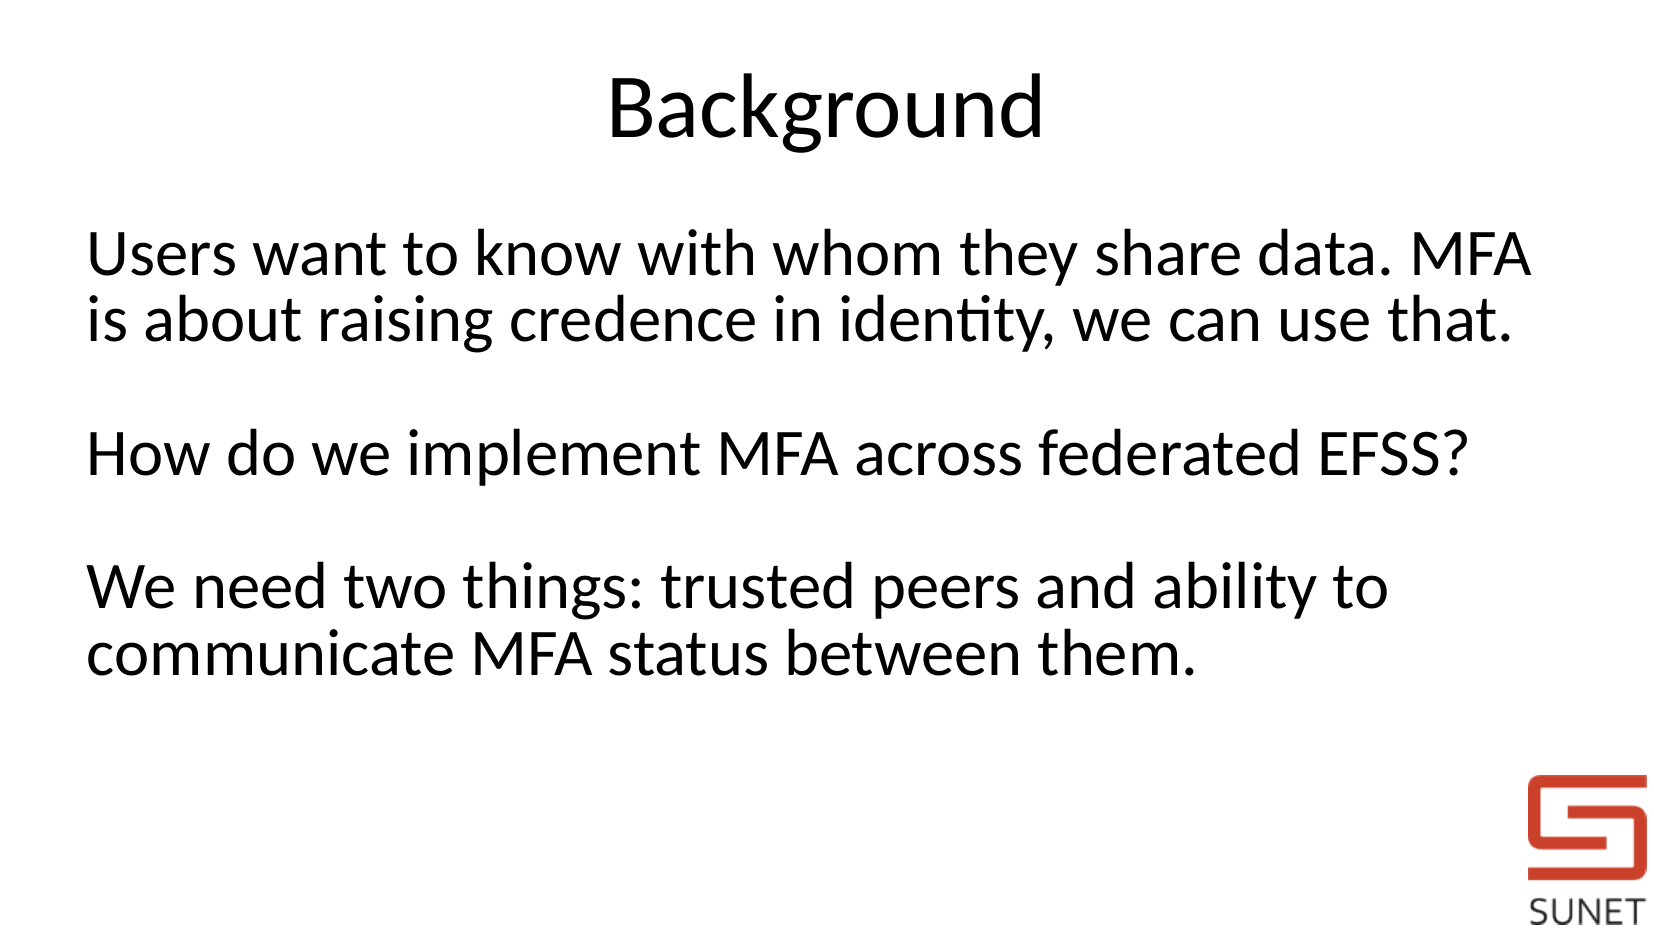

# Background
Users want to know with whom they share data. MFA is about raising credence in identity, we can use that.
How do we implement MFA across federated EFSS?
We need two things: trusted peers and ability to communicate MFA status between them.